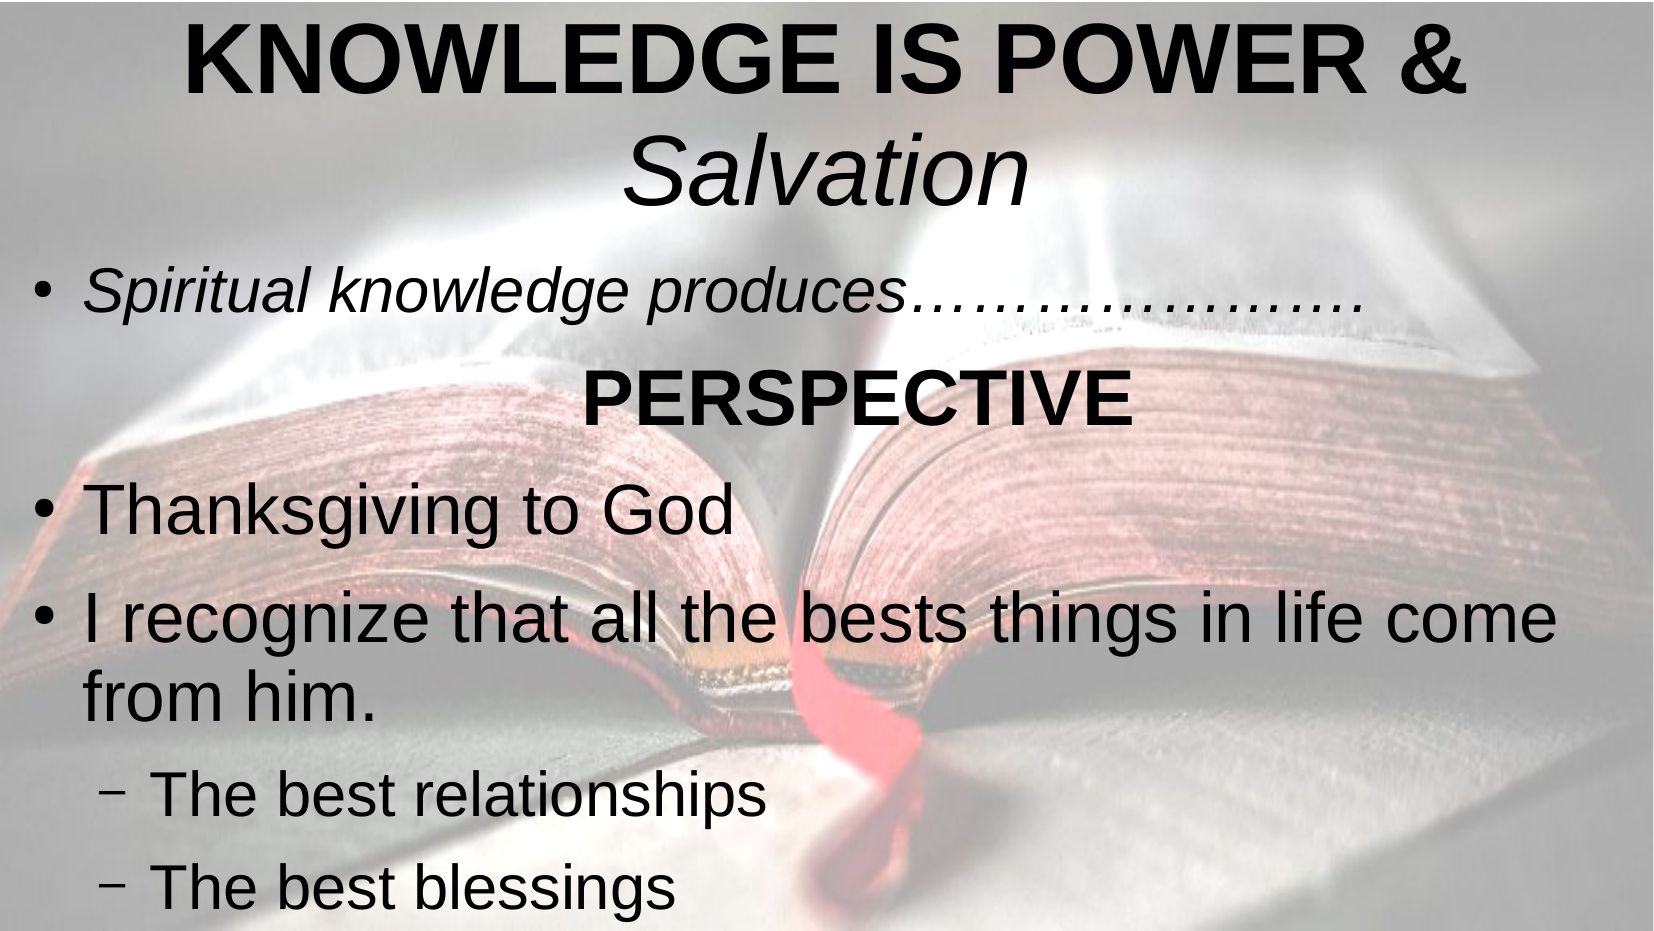

# KNOWLEDGE IS POWER & Salvation
Spiritual knowledge produces………………….
PERSPECTIVE
Thanksgiving to God
I recognize that all the bests things in life come from him.
The best relationships
The best blessings